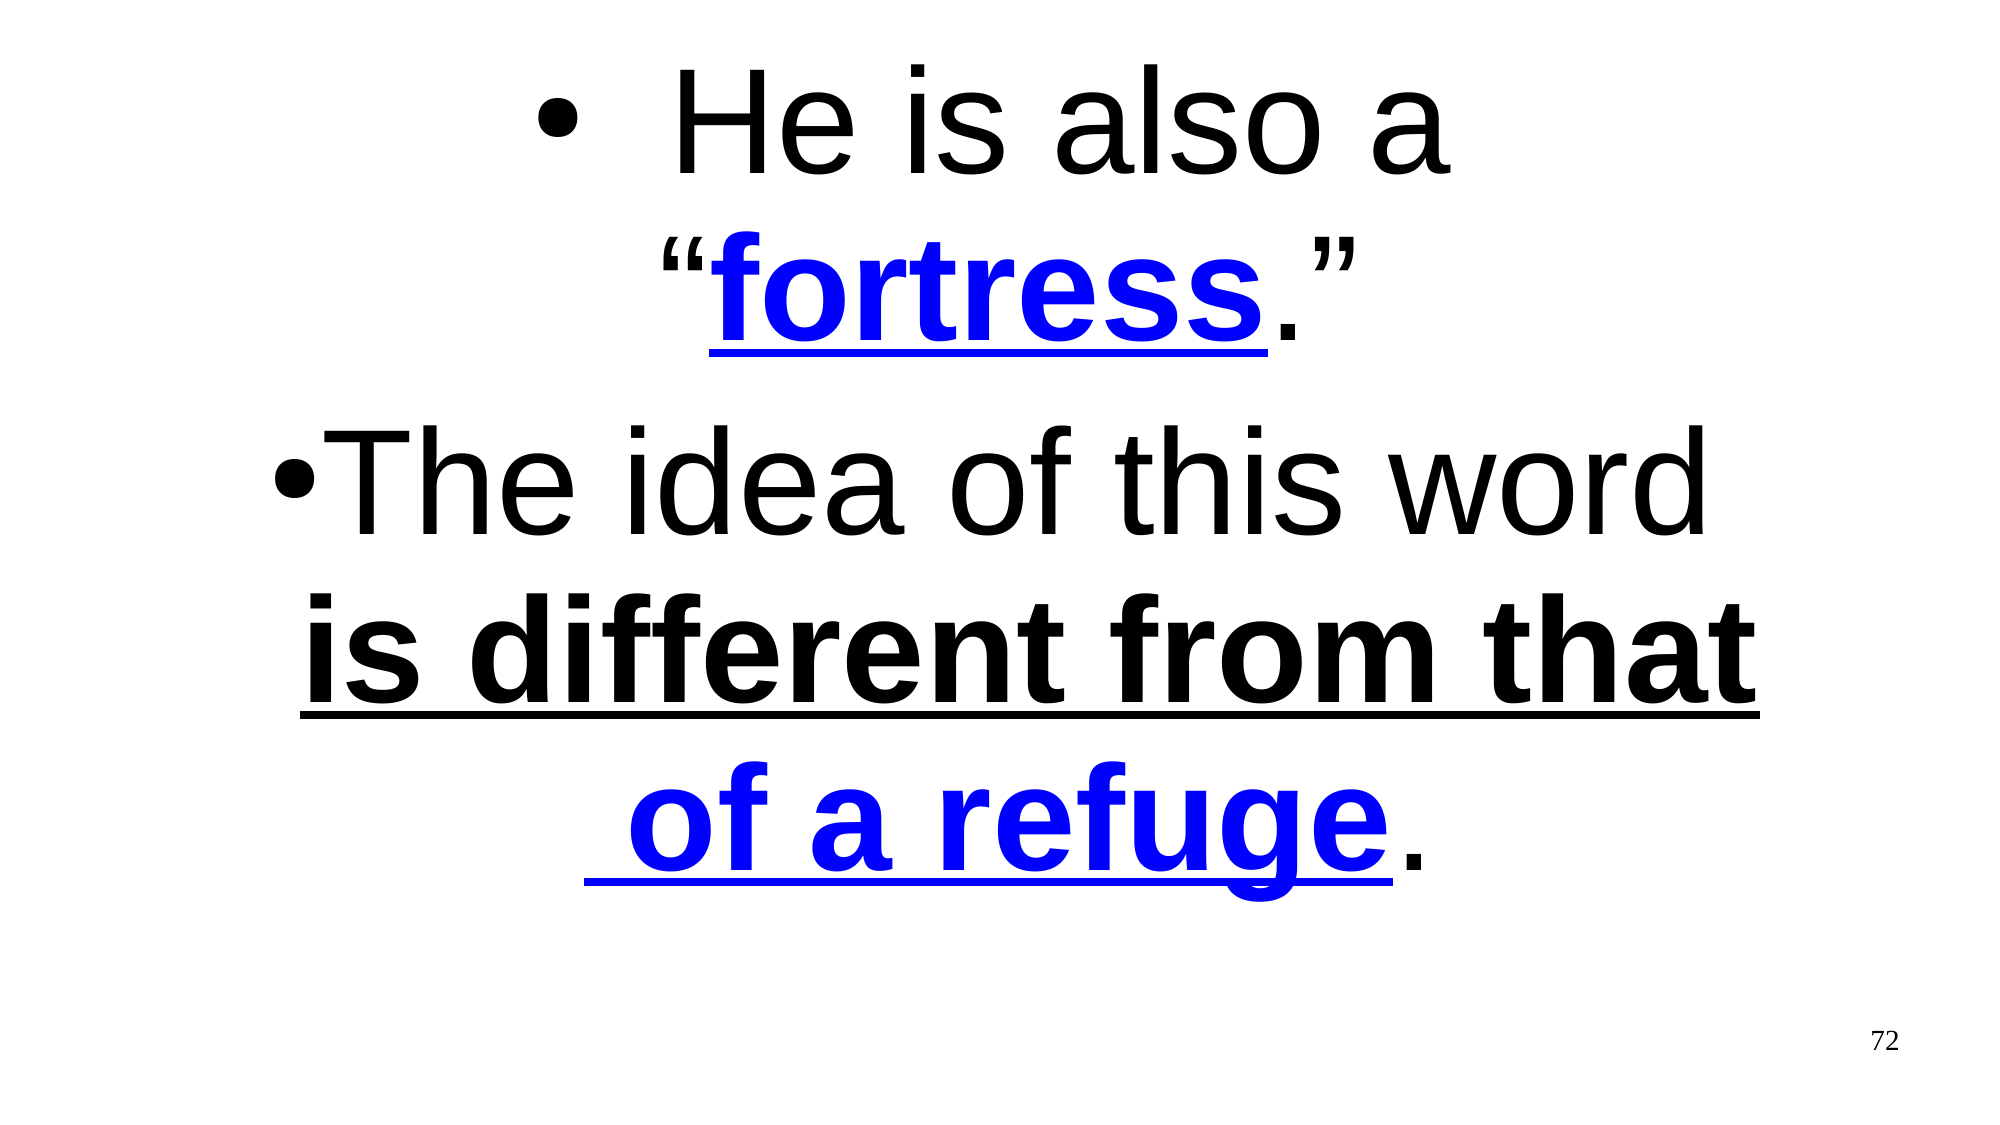

# He is also a “fortress.”
The idea of this word
is different from that
 of a refuge.
72